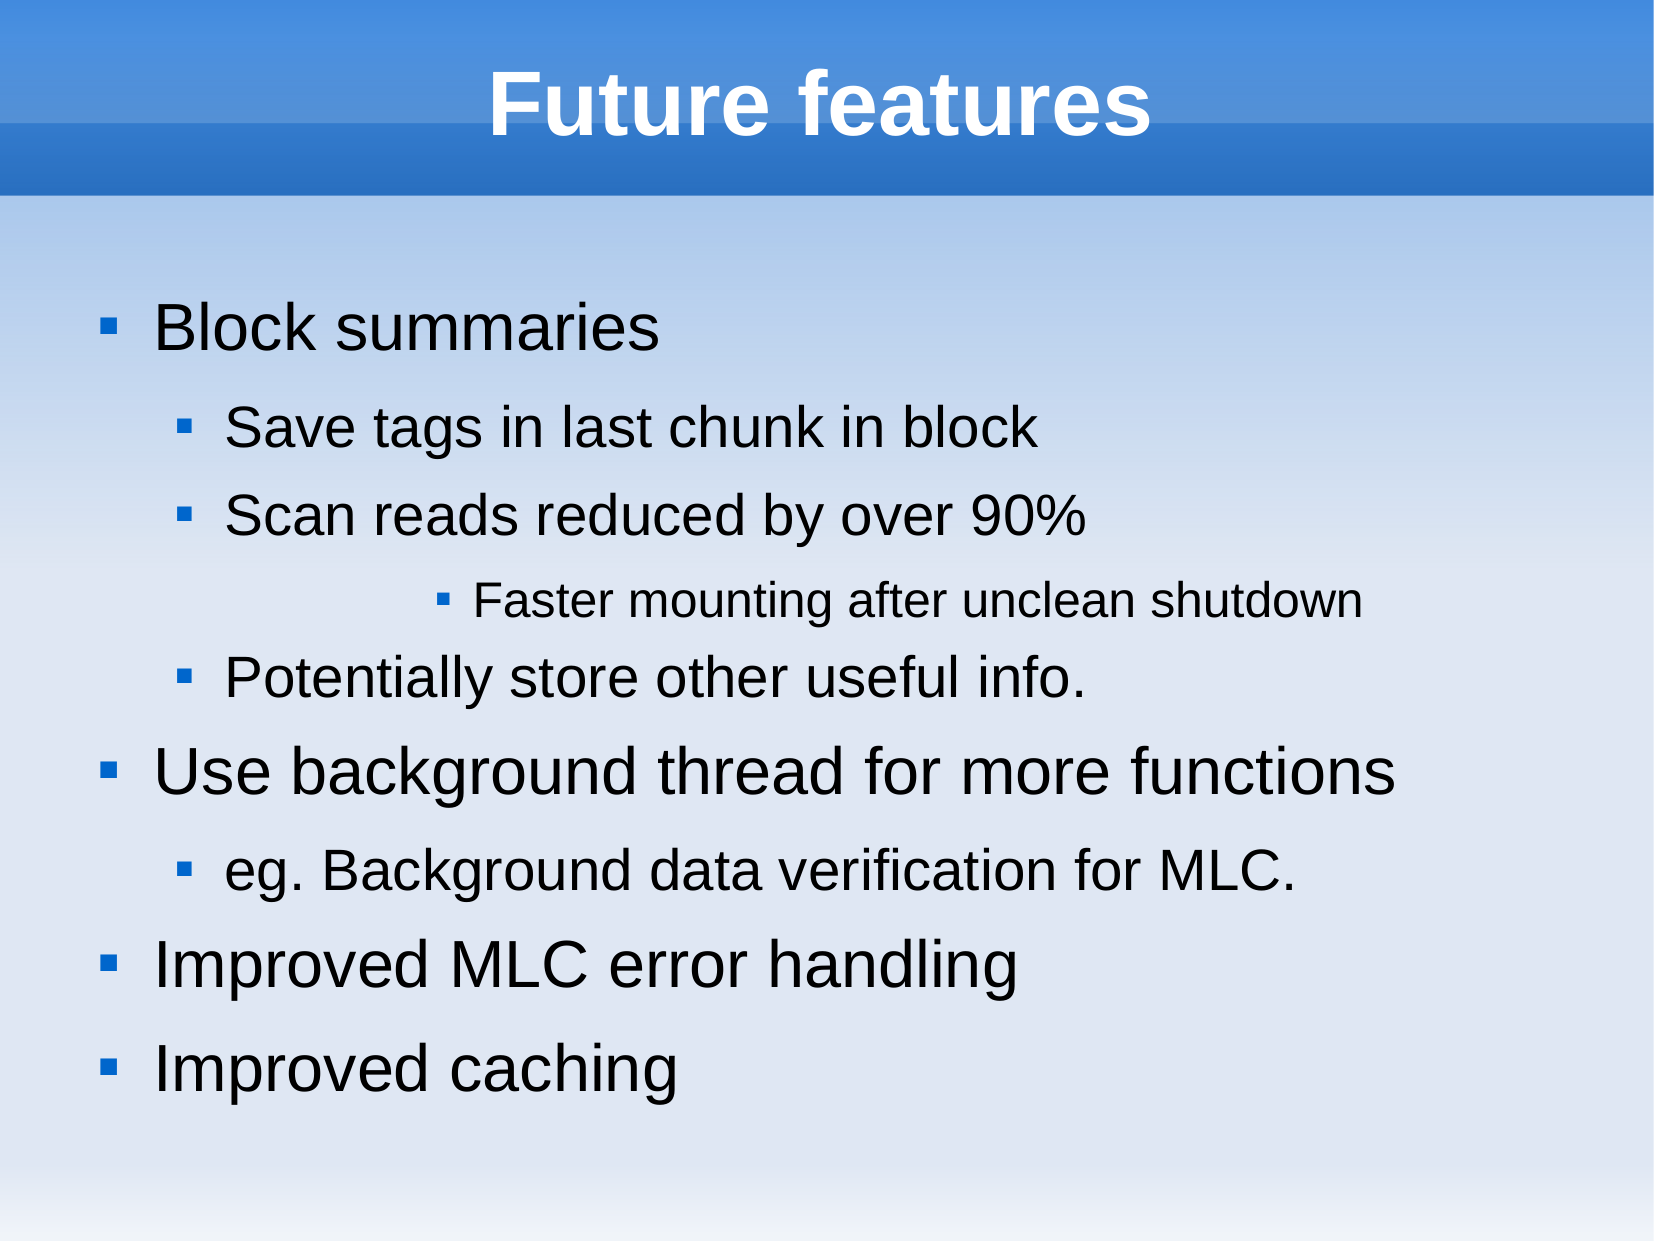

# Future features
Block summaries
Save tags in last chunk in block
Scan reads reduced by over 90%
Faster mounting after unclean shutdown
Potentially store other useful info.
Use background thread for more functions
eg. Background data verification for MLC.
Improved MLC error handling
Improved caching